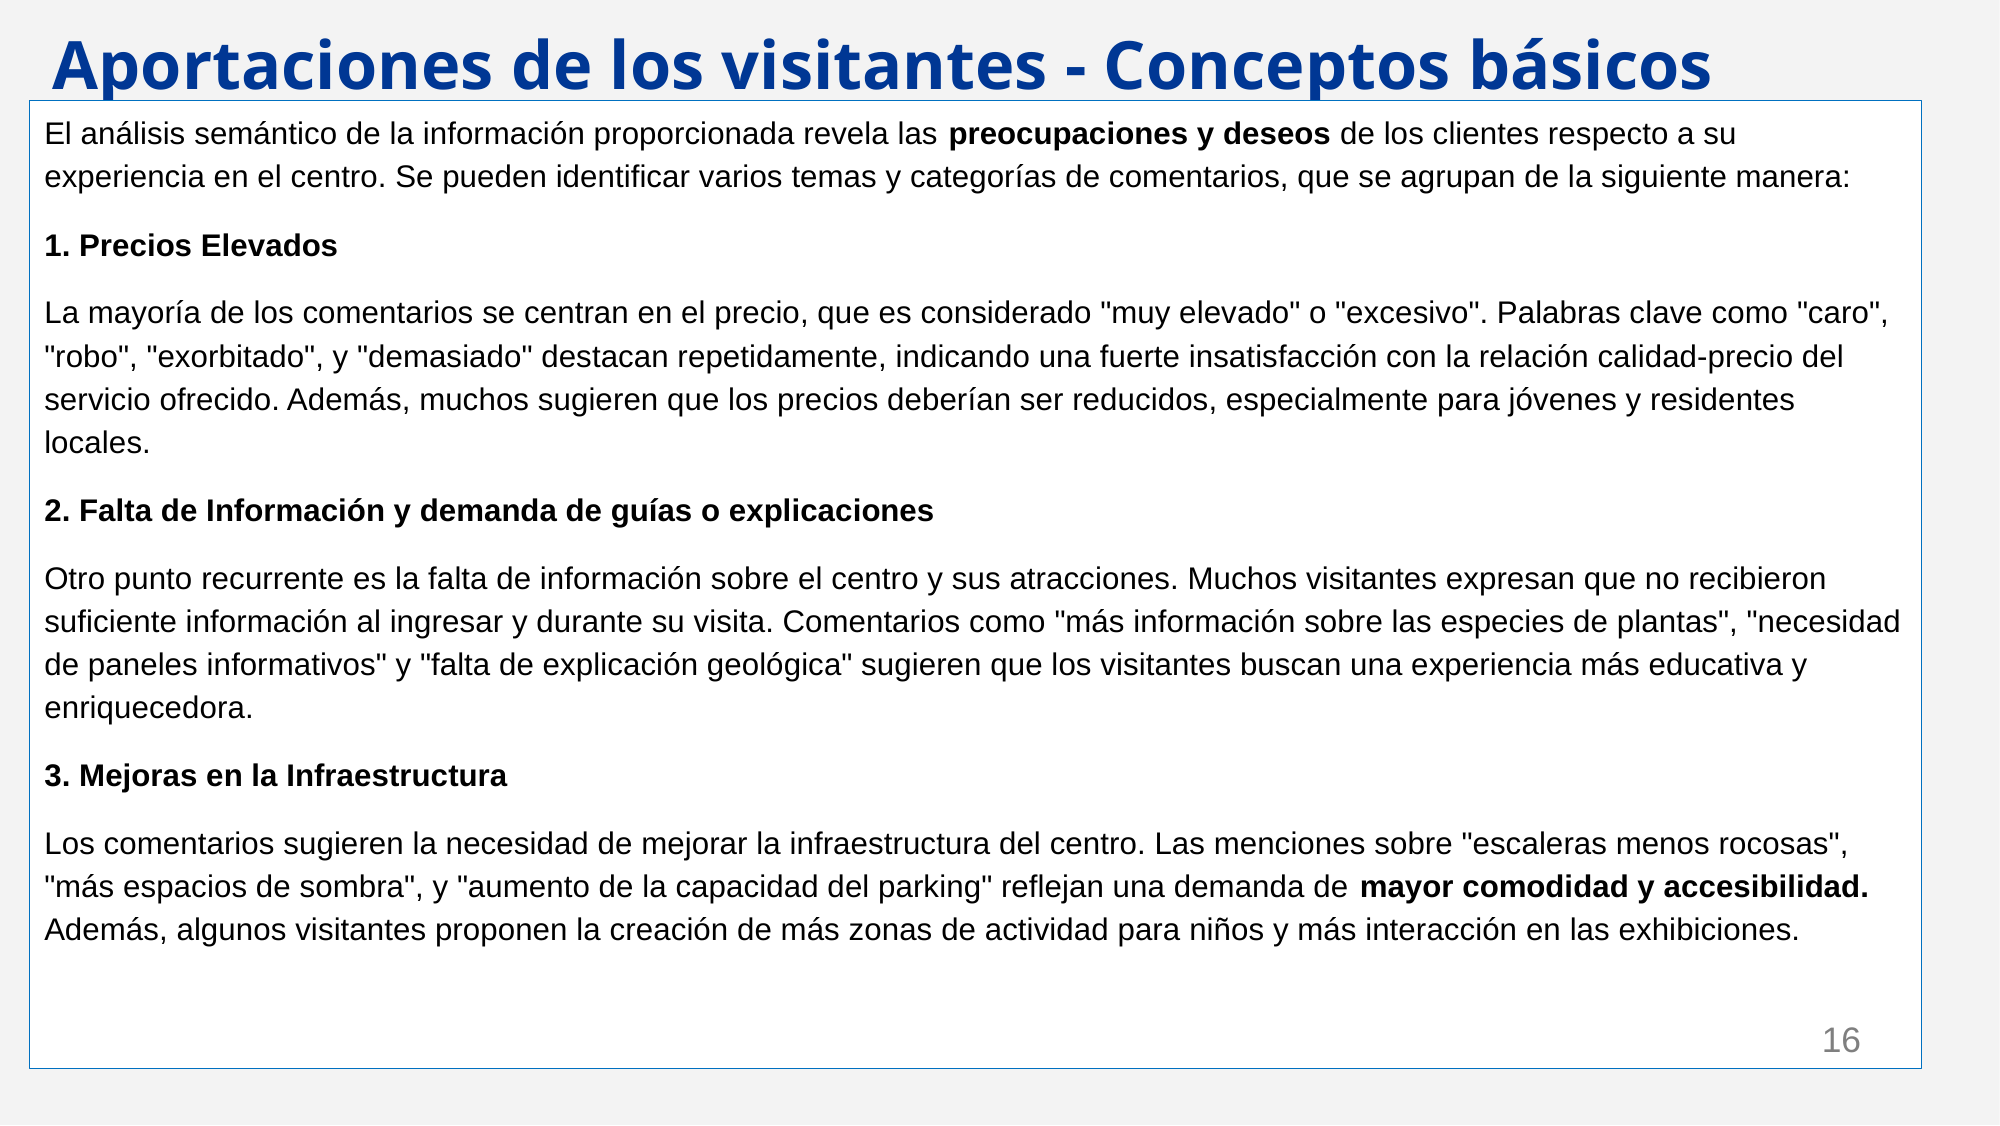

Aportaciones de los visitantes - Conceptos básicos
El análisis semántico de la información proporcionada revela las preocupaciones y deseos de los clientes respecto a su experiencia en el centro. Se pueden identificar varios temas y categorías de comentarios, que se agrupan de la siguiente manera:
1. Precios Elevados
La mayoría de los comentarios se centran en el precio, que es considerado "muy elevado" o "excesivo". Palabras clave como "caro", "robo", "exorbitado", y "demasiado" destacan repetidamente, indicando una fuerte insatisfacción con la relación calidad-precio del servicio ofrecido. Además, muchos sugieren que los precios deberían ser reducidos, especialmente para jóvenes y residentes locales.
2. Falta de Información y demanda de guías o explicaciones
Otro punto recurrente es la falta de información sobre el centro y sus atracciones. Muchos visitantes expresan que no recibieron suficiente información al ingresar y durante su visita. Comentarios como "más información sobre las especies de plantas", "necesidad de paneles informativos" y "falta de explicación geológica" sugieren que los visitantes buscan una experiencia más educativa y enriquecedora.
3. Mejoras en la Infraestructura
Los comentarios sugieren la necesidad de mejorar la infraestructura del centro. Las menciones sobre "escaleras menos rocosas", "más espacios de sombra", y "aumento de la capacidad del parking" reflejan una demanda de mayor comodidad y accesibilidad. Además, algunos visitantes proponen la creación de más zonas de actividad para niños y más interacción en las exhibiciones.